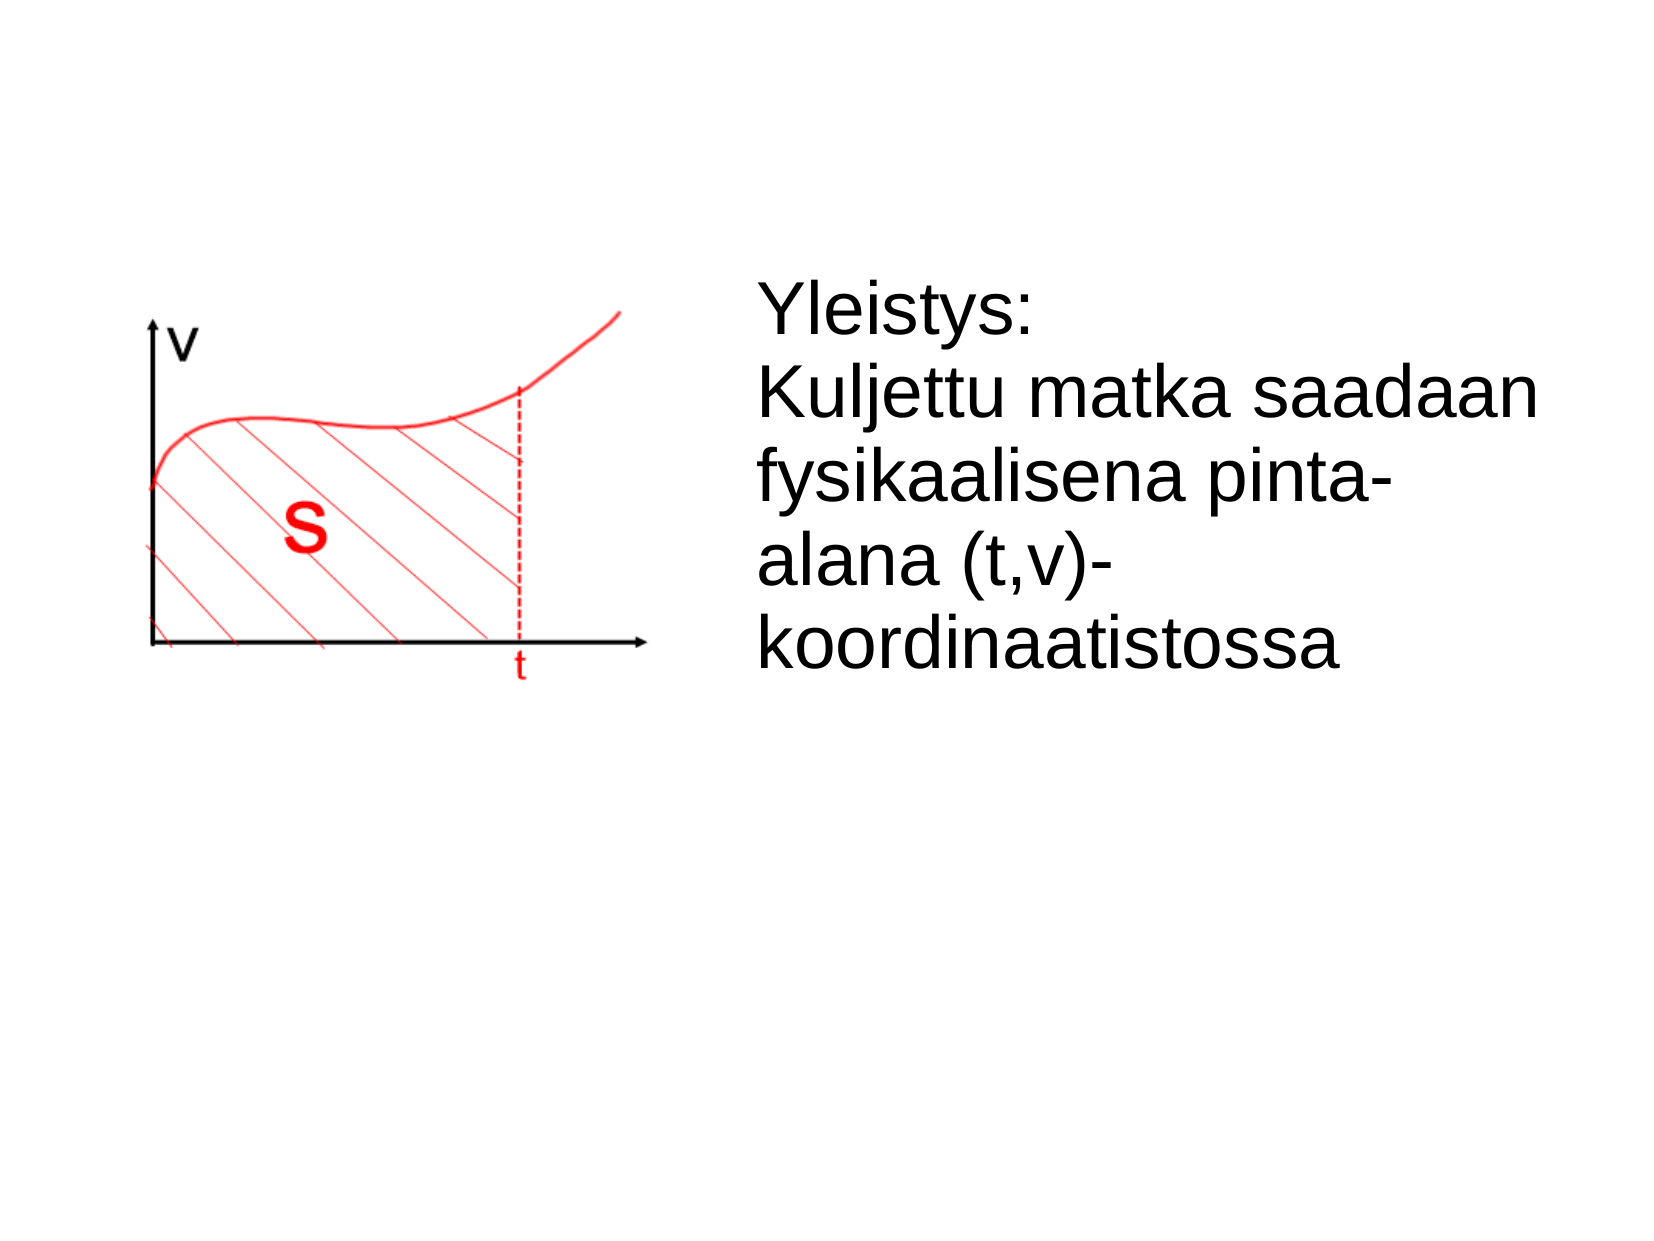

Yleistys:
Kuljettu matka saadaan fysikaalisena pinta-alana (t,v)-koordinaatistossa